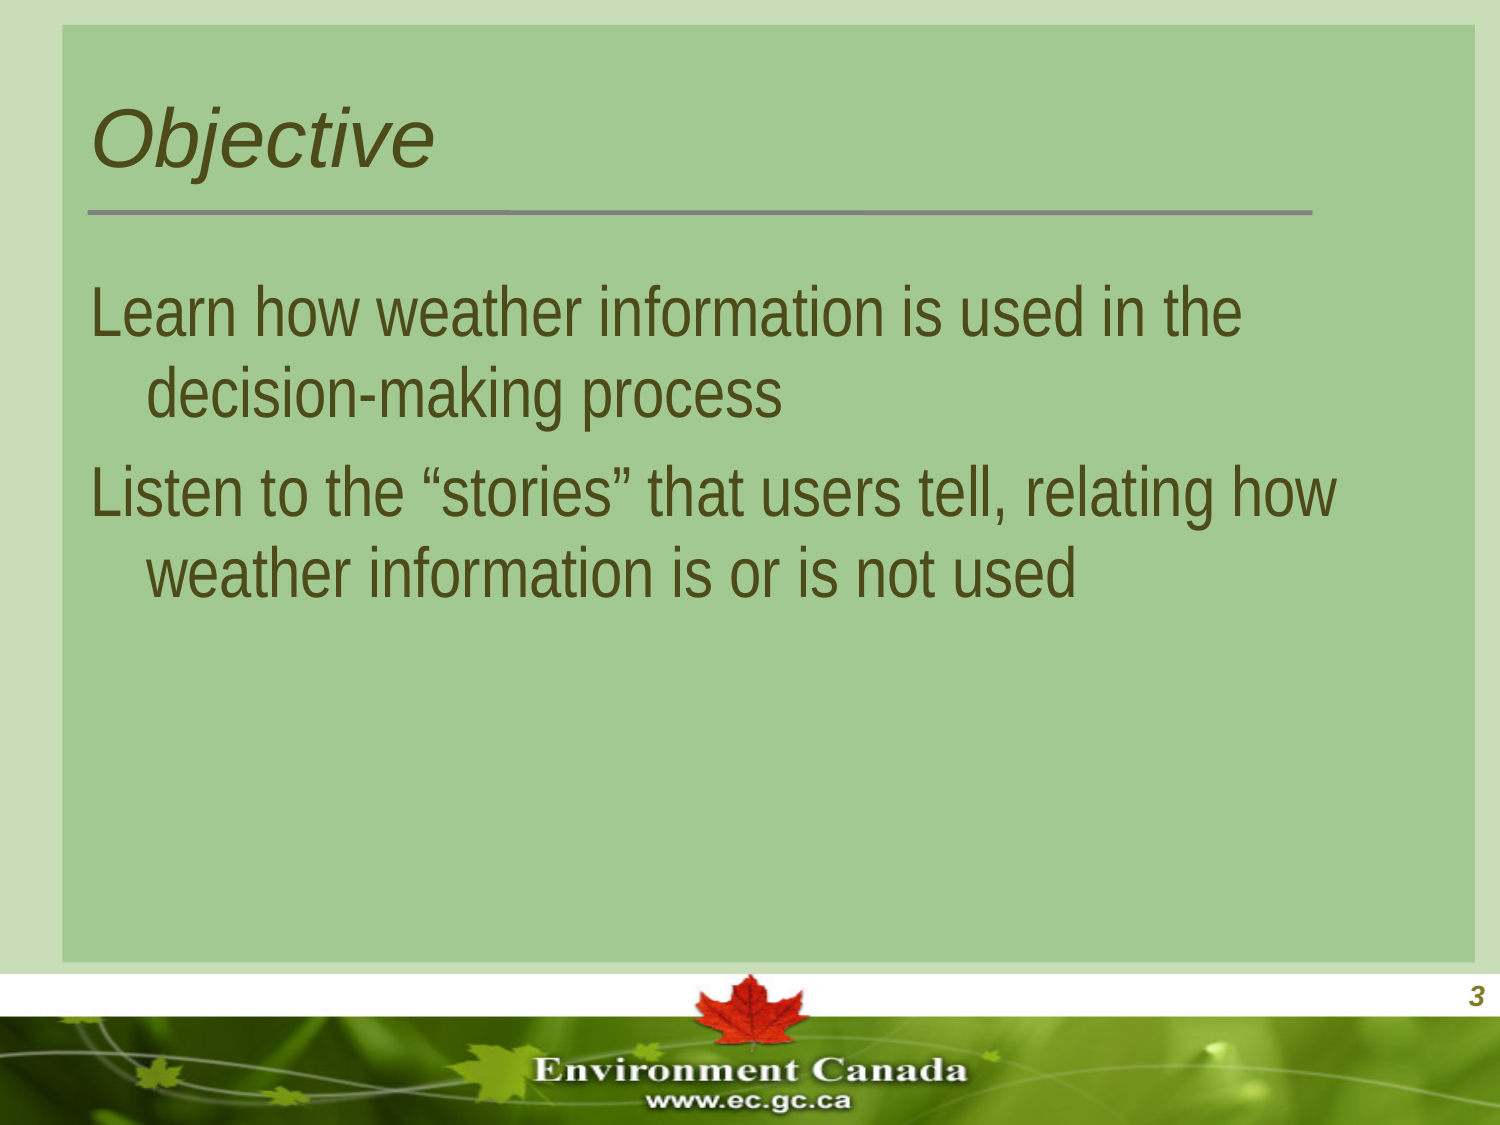

Objective
Learn how weather information is used in the decision-making process
Listen to the “stories” that users tell, relating how weather information is or is not used